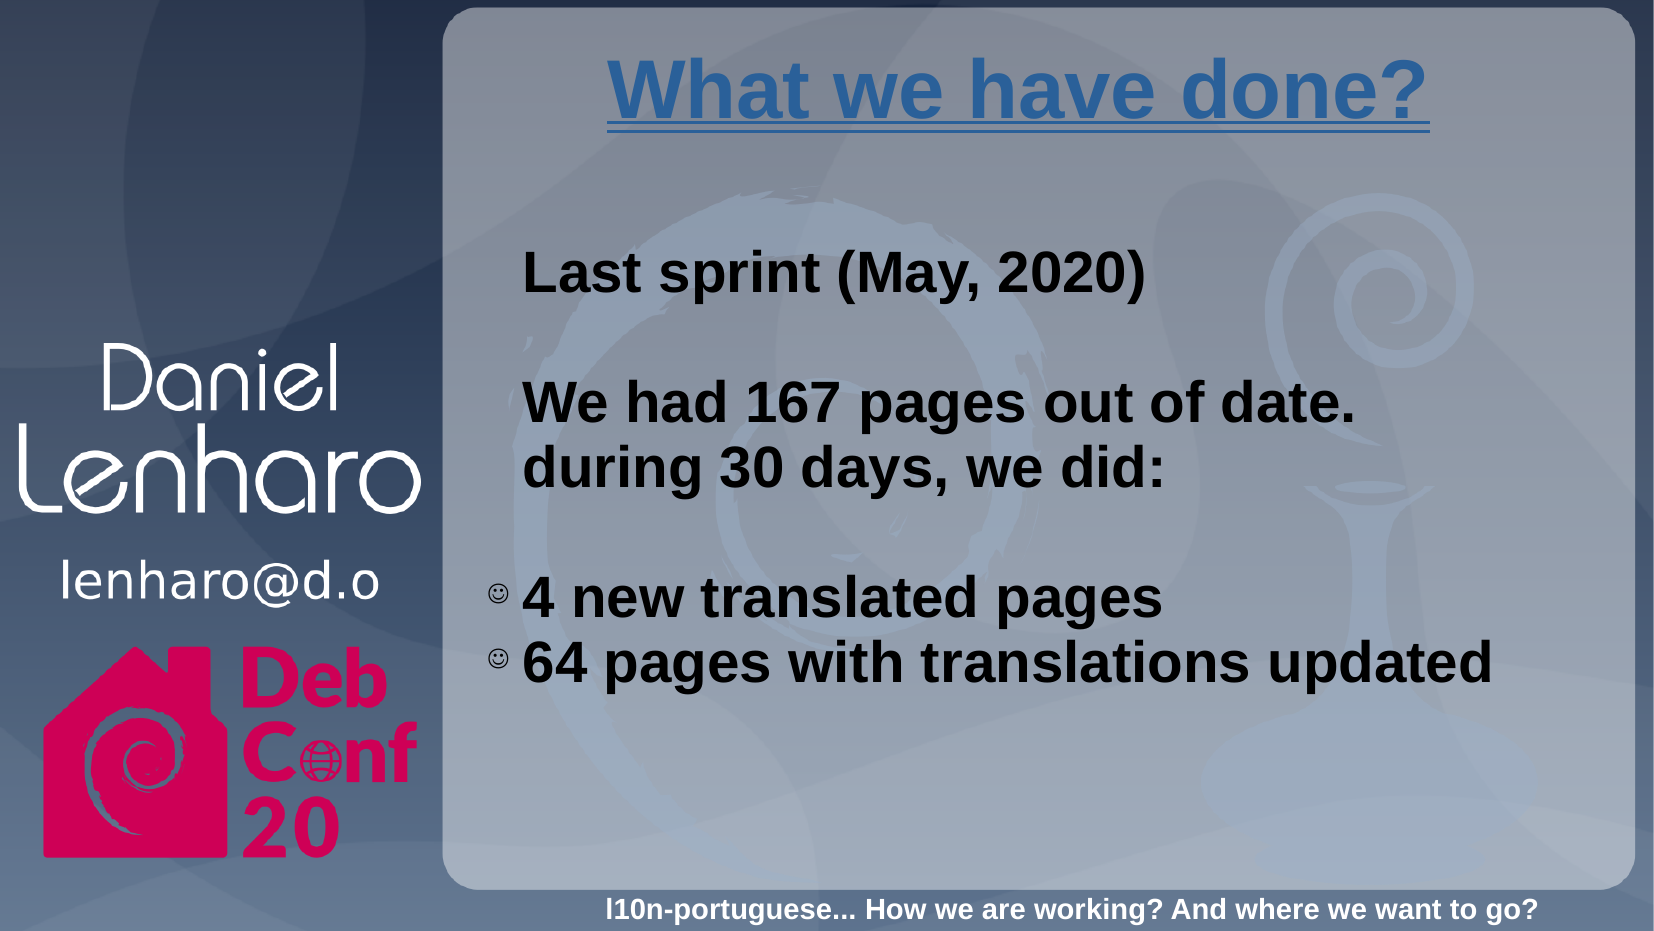

# What we have done?
Last sprint (May, 2020)
We had 167 pages out of date.
during 30 days, we did:
4 new translated pages
64 pages with translations updated
l10n-portuguese... How we are working? And where we want to go?